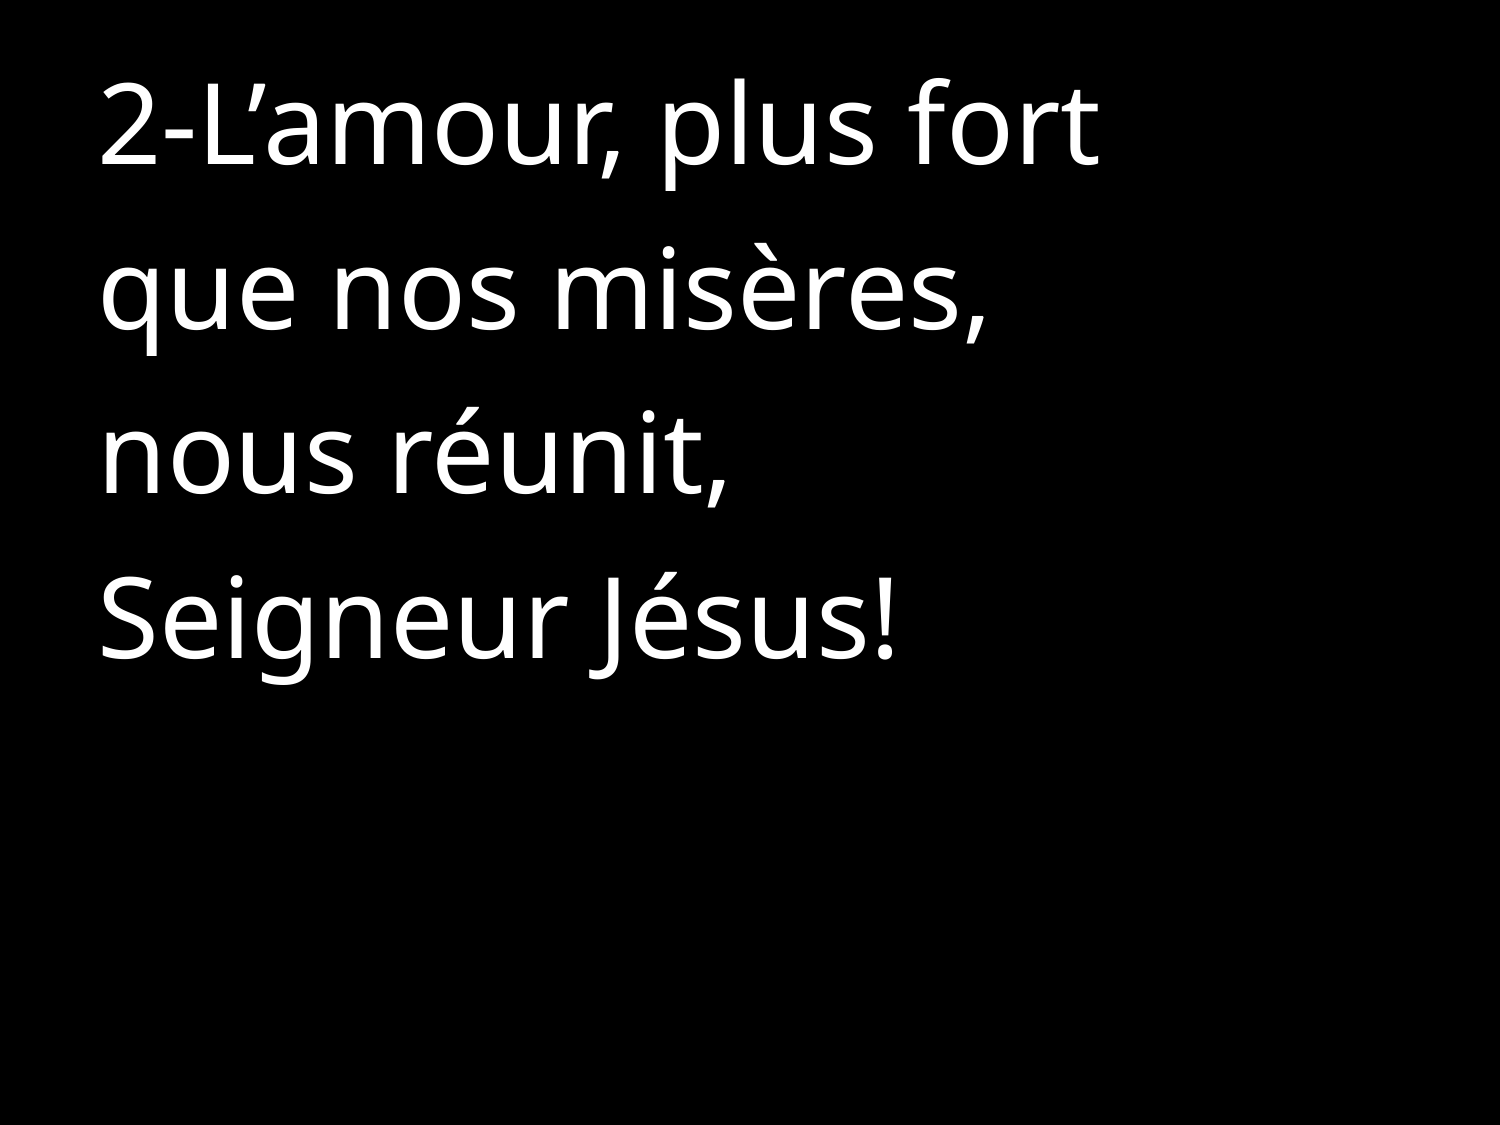

#
2-L’amour, plus fort
que nos misères,
nous réunit,
Seigneur Jésus!